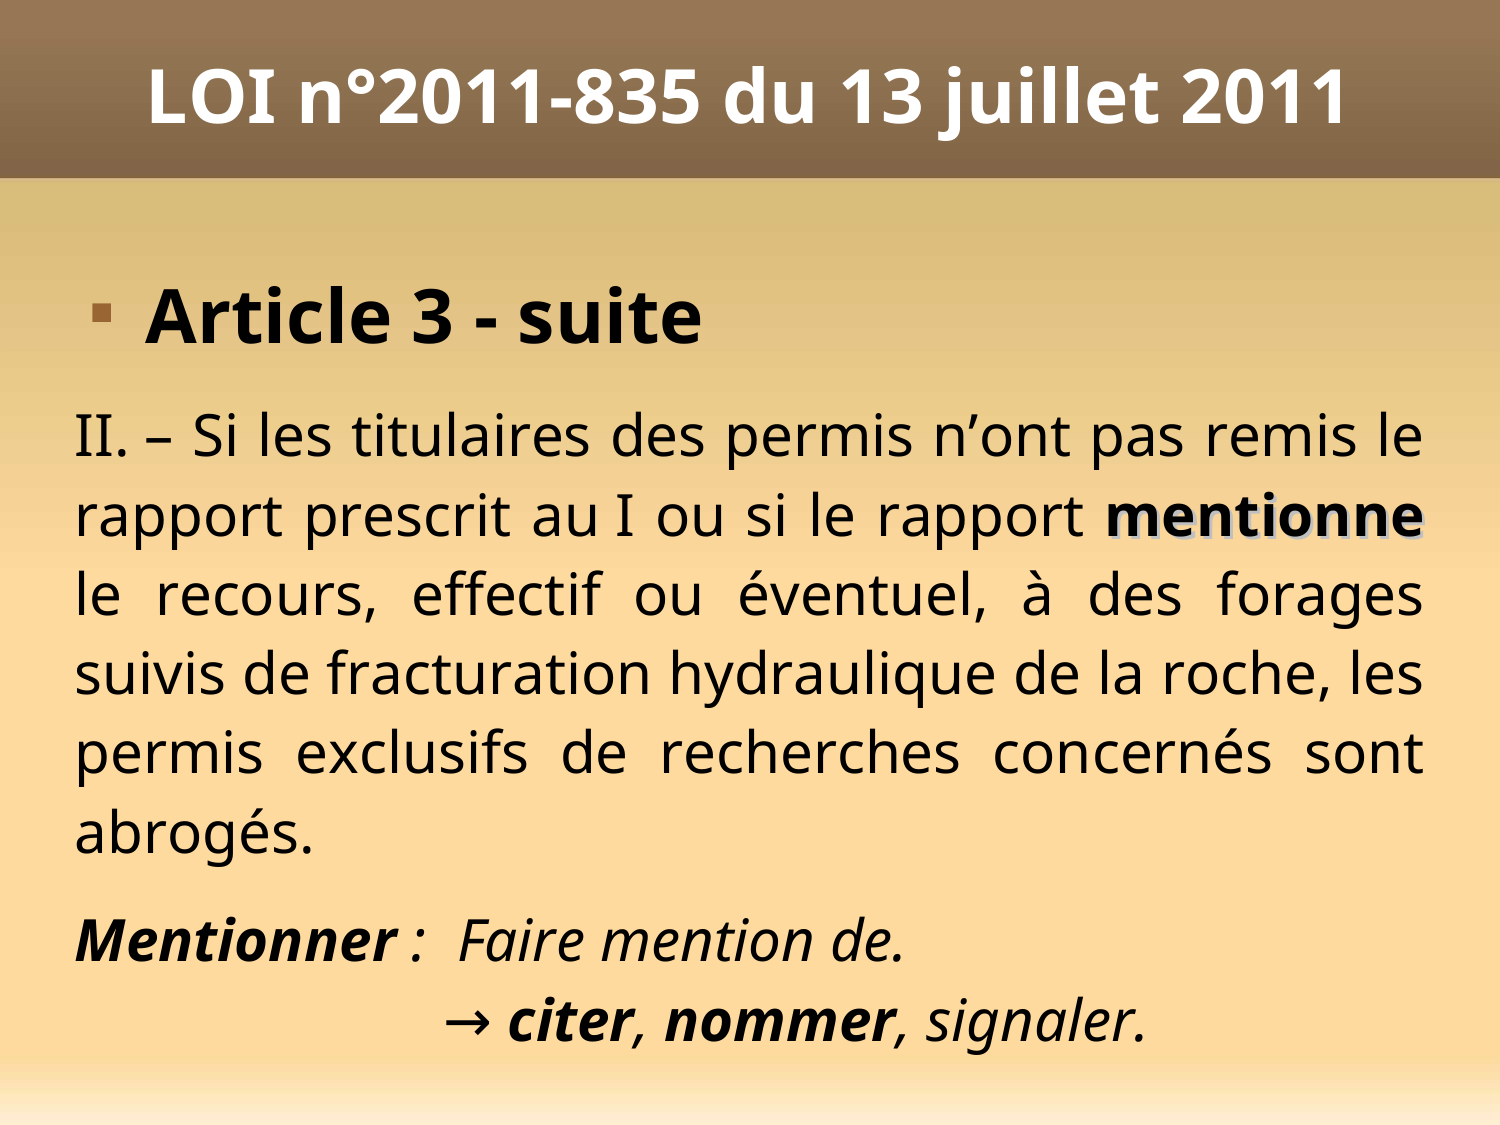

LOI n°2011-835 du 13 juillet 2011
# Article 3 - suite
II. – Si les titulaires des permis n’ont pas remis le rapport prescrit au I ou si le rapport mentionne le recours, effectif ou éventuel, à des forages suivis de fracturation hydraulique de la roche, les permis exclusifs de recherches concernés sont abrogés.
Mentionner :  Faire mention de.
					→ citer, nommer, signaler.